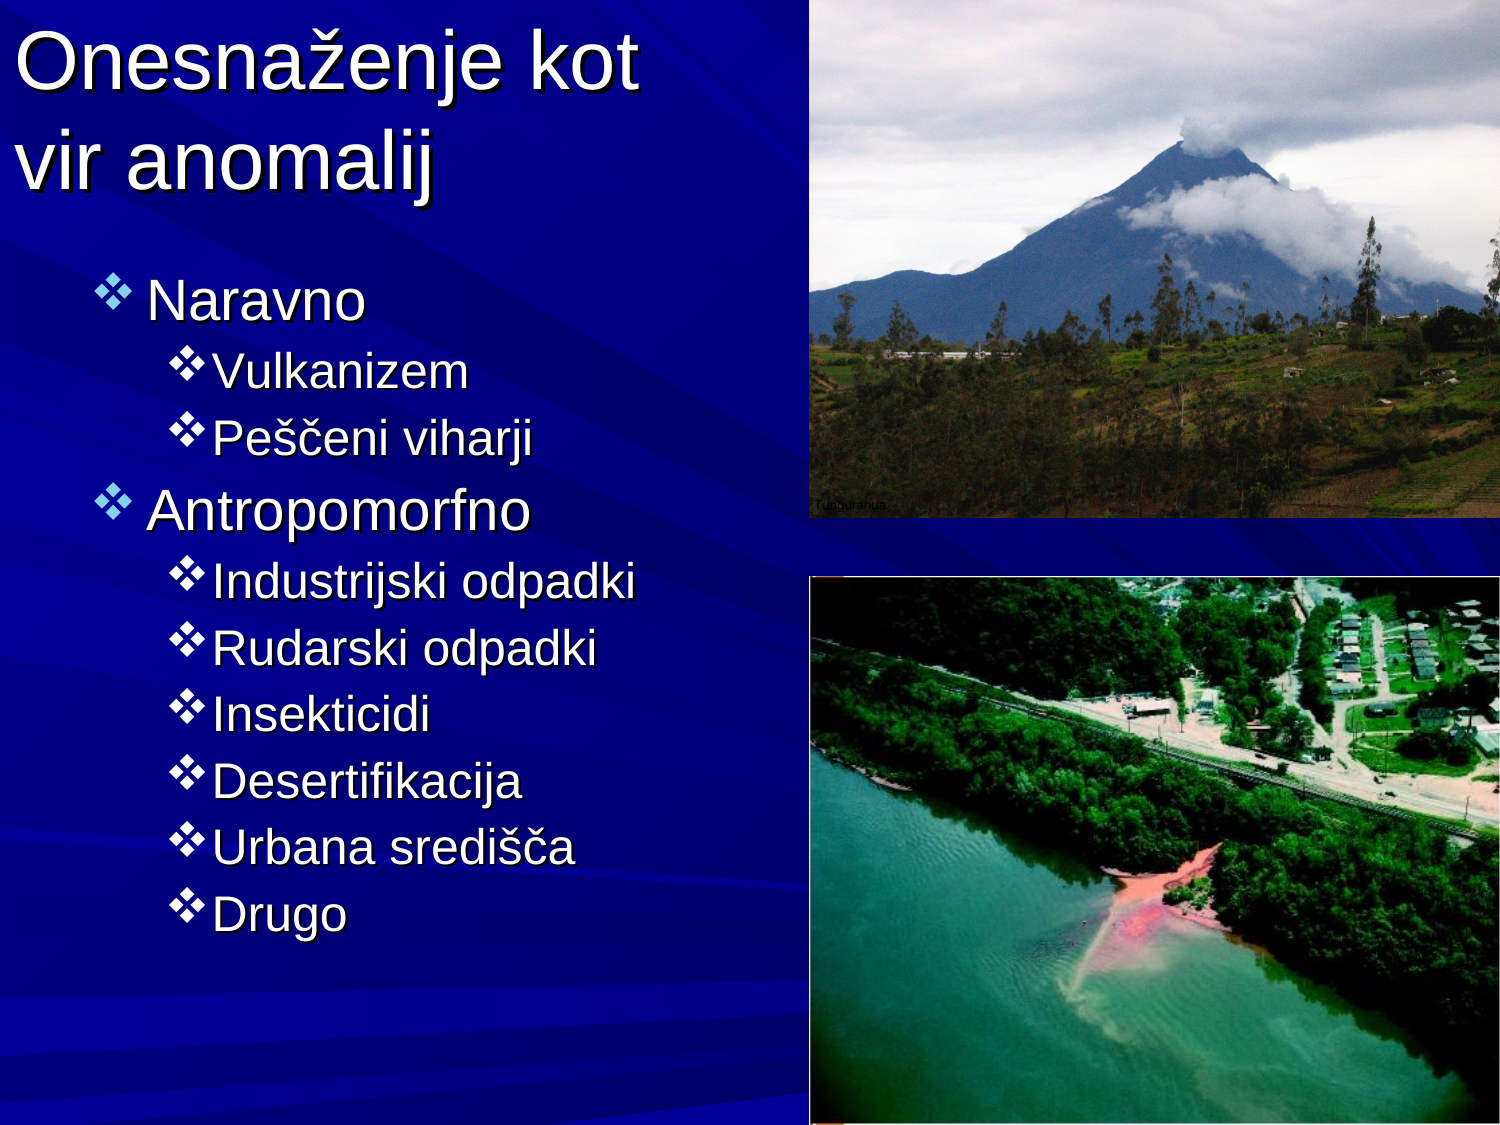

# Onesnaženje kot vir anomalij
Naravno
Vulkanizem
Peščeni viharji
Antropomorfno
Industrijski odpadki
Rudarski odpadki
Insekticidi
Desertifikacija
Urbana središča
Drugo